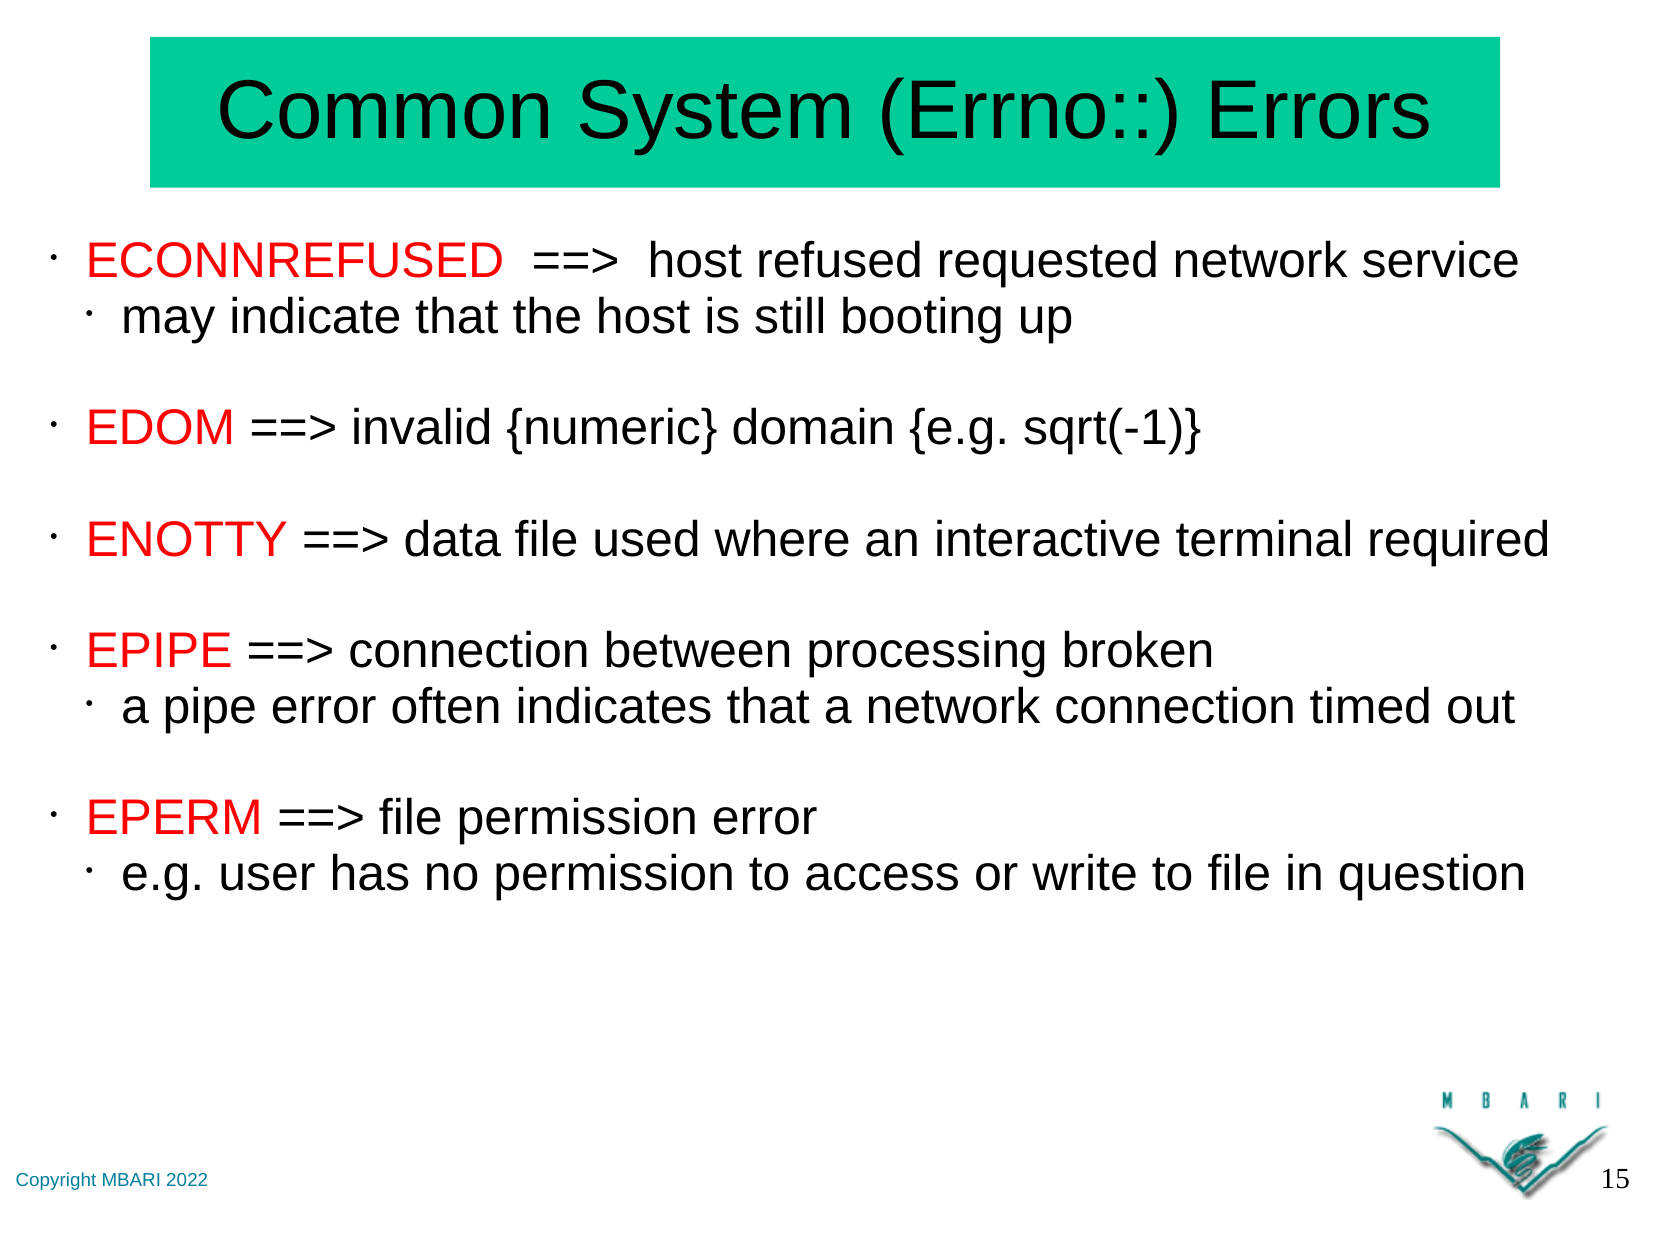

Common System (Errno::) Errors
ECONNREFUSED ==> host refused requested network service
may indicate that the host is still booting up
EDOM ==> invalid {numeric} domain {e.g. sqrt(-1)}
ENOTTY ==> data file used where an interactive terminal required
EPIPE ==> connection between processing broken
a pipe error often indicates that a network connection timed out
EPERM ==> file permission error
e.g. user has no permission to access or write to file in question